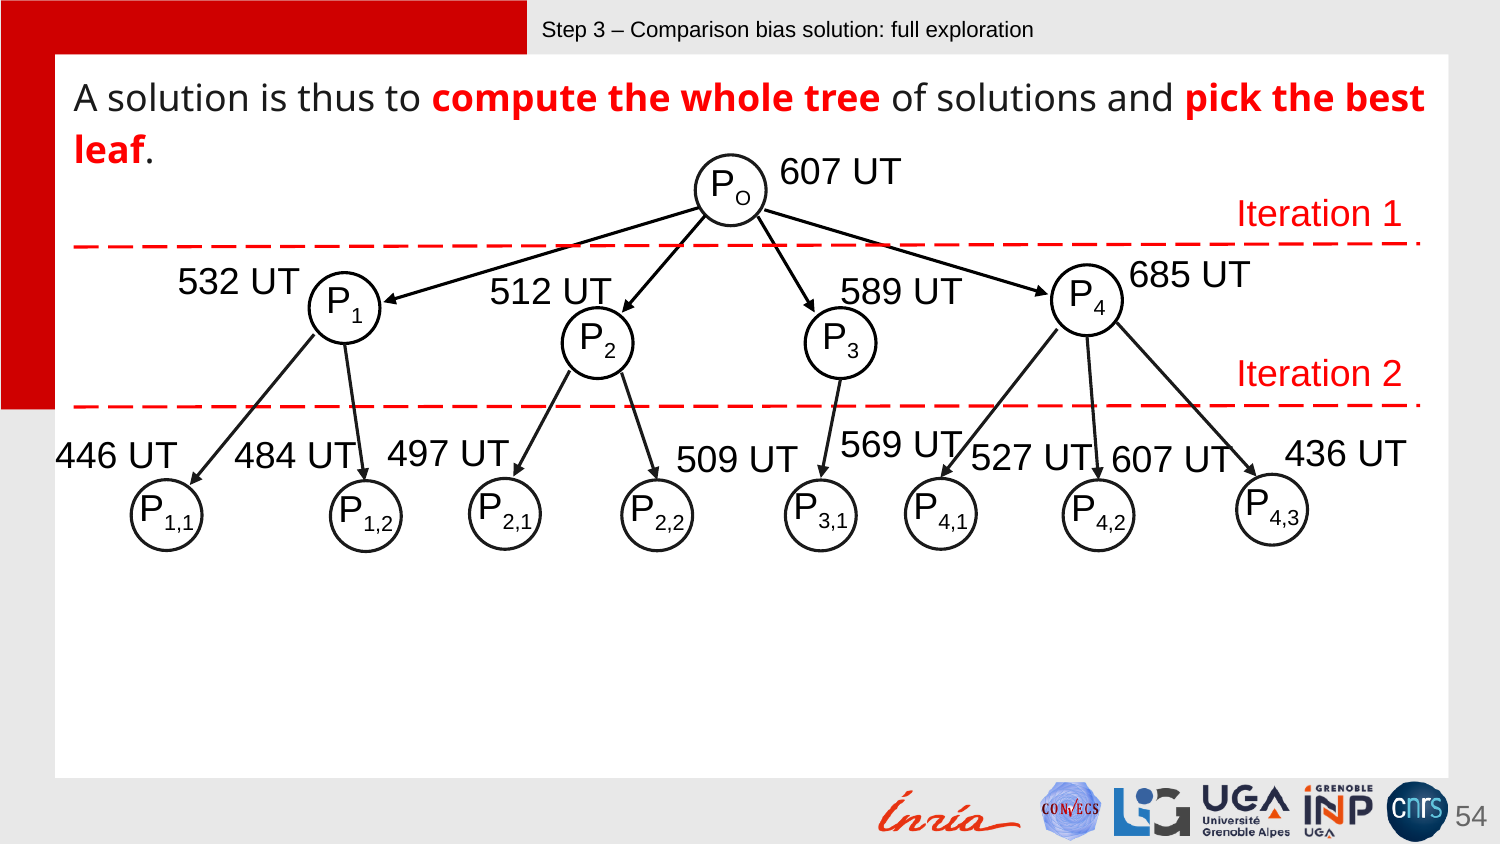

# Step 3 – Comparison bias solution: full exploration
A solution is thus to compute the whole tree of solutions and pick the best leaf.
607 UT
PO
Iteration 1
685 UT
532 UT
512 UT
589 UT
P4
P1
P2
P3
Iteration 2
569 UT
497 UT
436 UT
446 UT
484 UT
527 UT
509 UT
607 UT
P4,3
P3,1
P2,1
P4,1
P1,1
P2,2
P4,2
P1,2
54